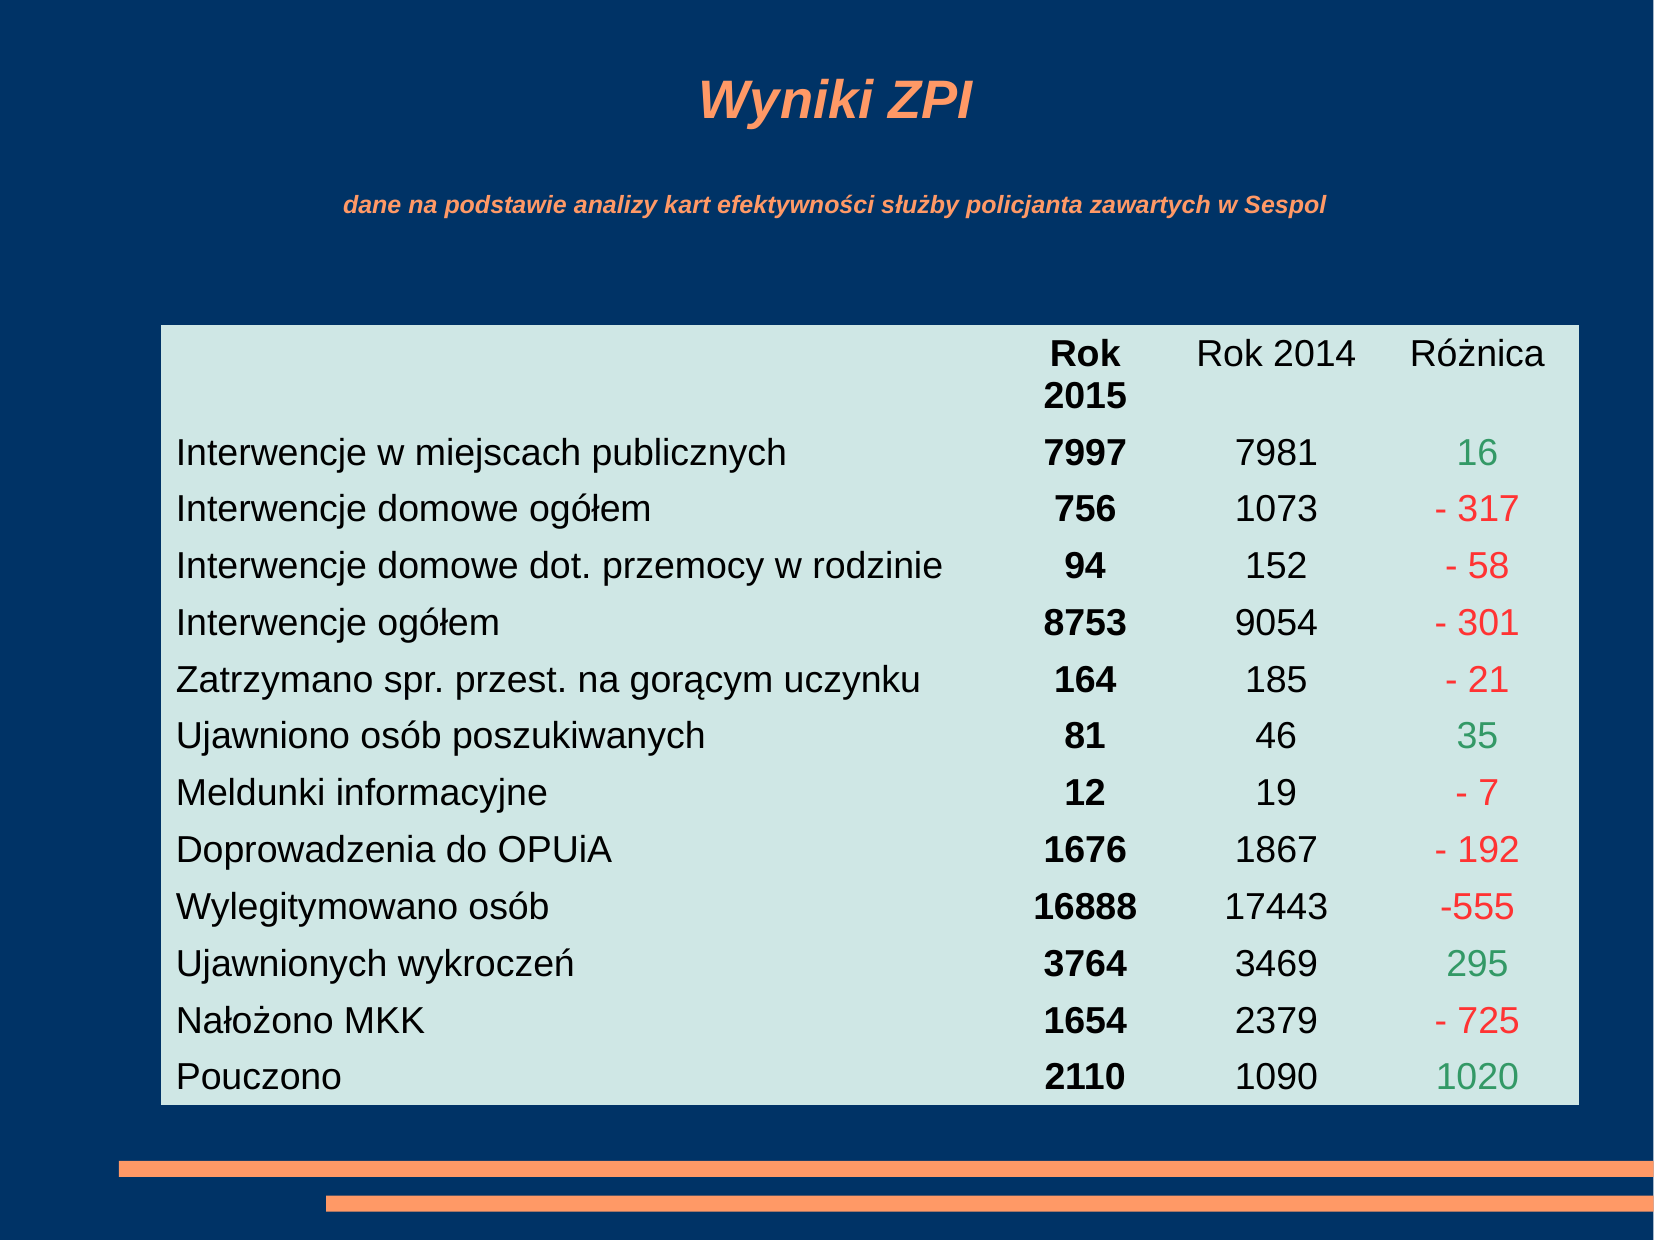

# Wyniki ZPI dane na podstawie analizy kart efektywności służby policjanta zawartych w Sespol
| | Rok 2015 | Rok 2014 | Różnica |
| --- | --- | --- | --- |
| Interwencje w miejscach publicznych | 7997 | 7981 | 16 |
| Interwencje domowe ogółem | 756 | 1073 | - 317 |
| Interwencje domowe dot. przemocy w rodzinie | 94 | 152 | - 58 |
| Interwencje ogółem | 8753 | 9054 | - 301 |
| Zatrzymano spr. przest. na gorącym uczynku | 164 | 185 | - 21 |
| Ujawniono osób poszukiwanych | 81 | 46 | 35 |
| Meldunki informacyjne | 12 | 19 | - 7 |
| Doprowadzenia do OPUiA | 1676 | 1867 | - 192 |
| Wylegitymowano osób | 16888 | 17443 | -555 |
| Ujawnionych wykroczeń | 3764 | 3469 | 295 |
| Nałożono MKK | 1654 | 2379 | - 725 |
| Pouczono | 2110 | 1090 | 1020 |